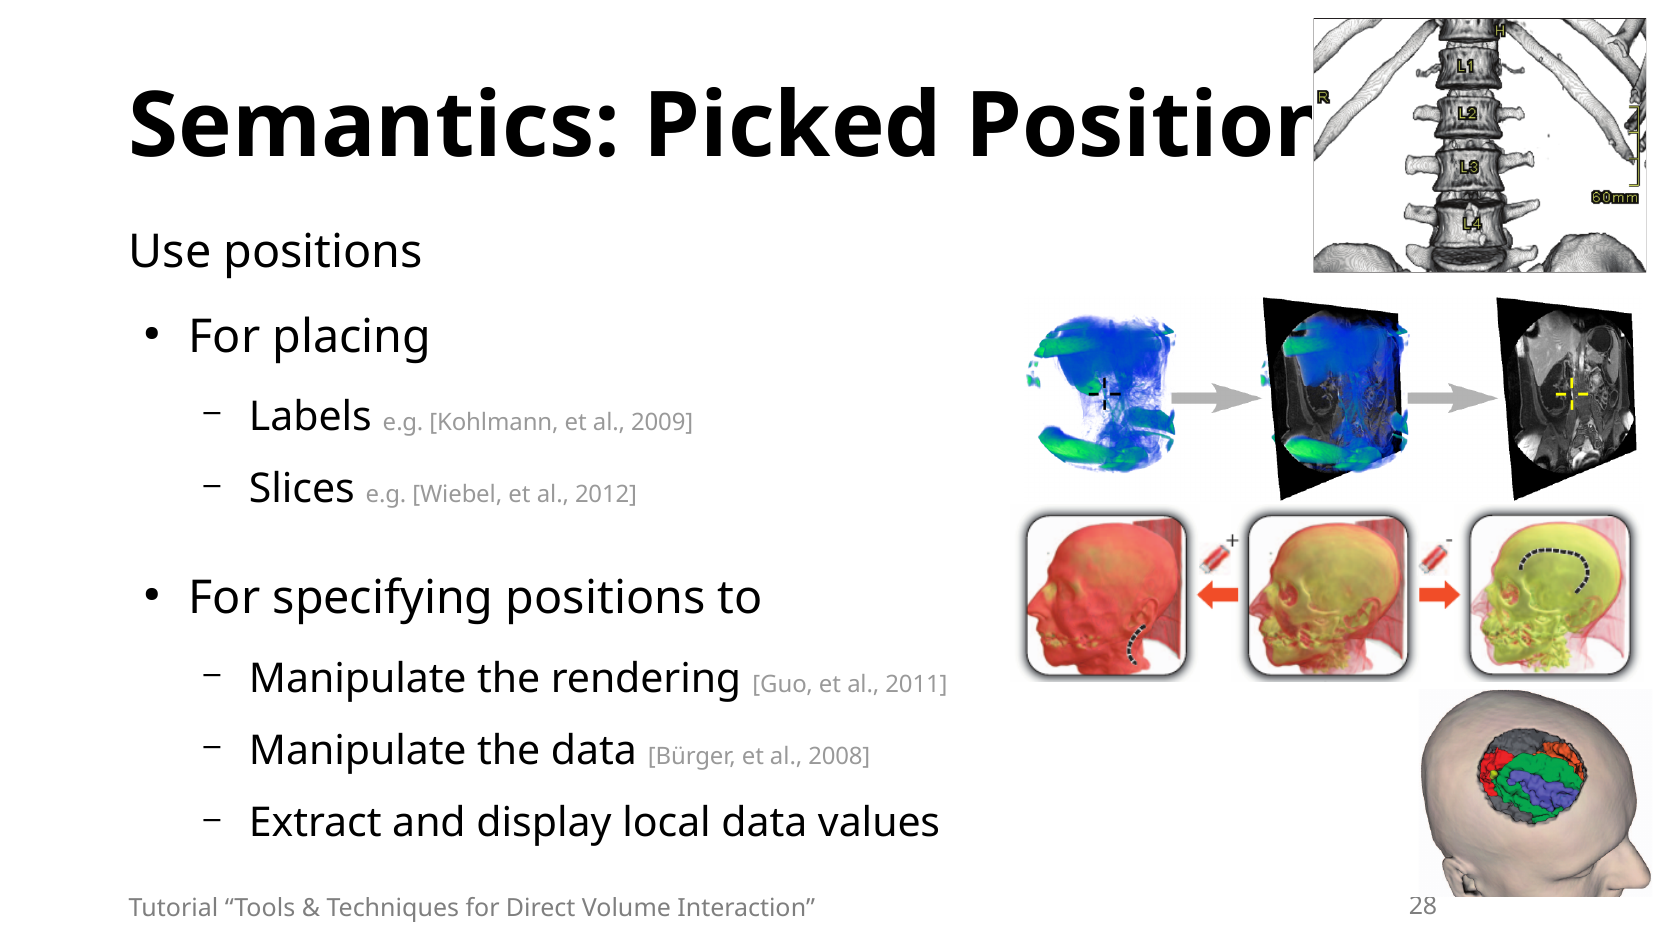

# Semantics: Picked Positions
Use positions
For placing
Labels e.g. [Kohlmann, et al., 2009]
Slices e.g. [Wiebel, et al., 2012]
For specifying positions to
Manipulate the rendering [Guo, et al., 2011]
Manipulate the data [Bürger, et al., 2008]
Extract and display local data values
28
Alexander Wiebel - Vortrag Fachhochschule Flensburg
2011-06-27